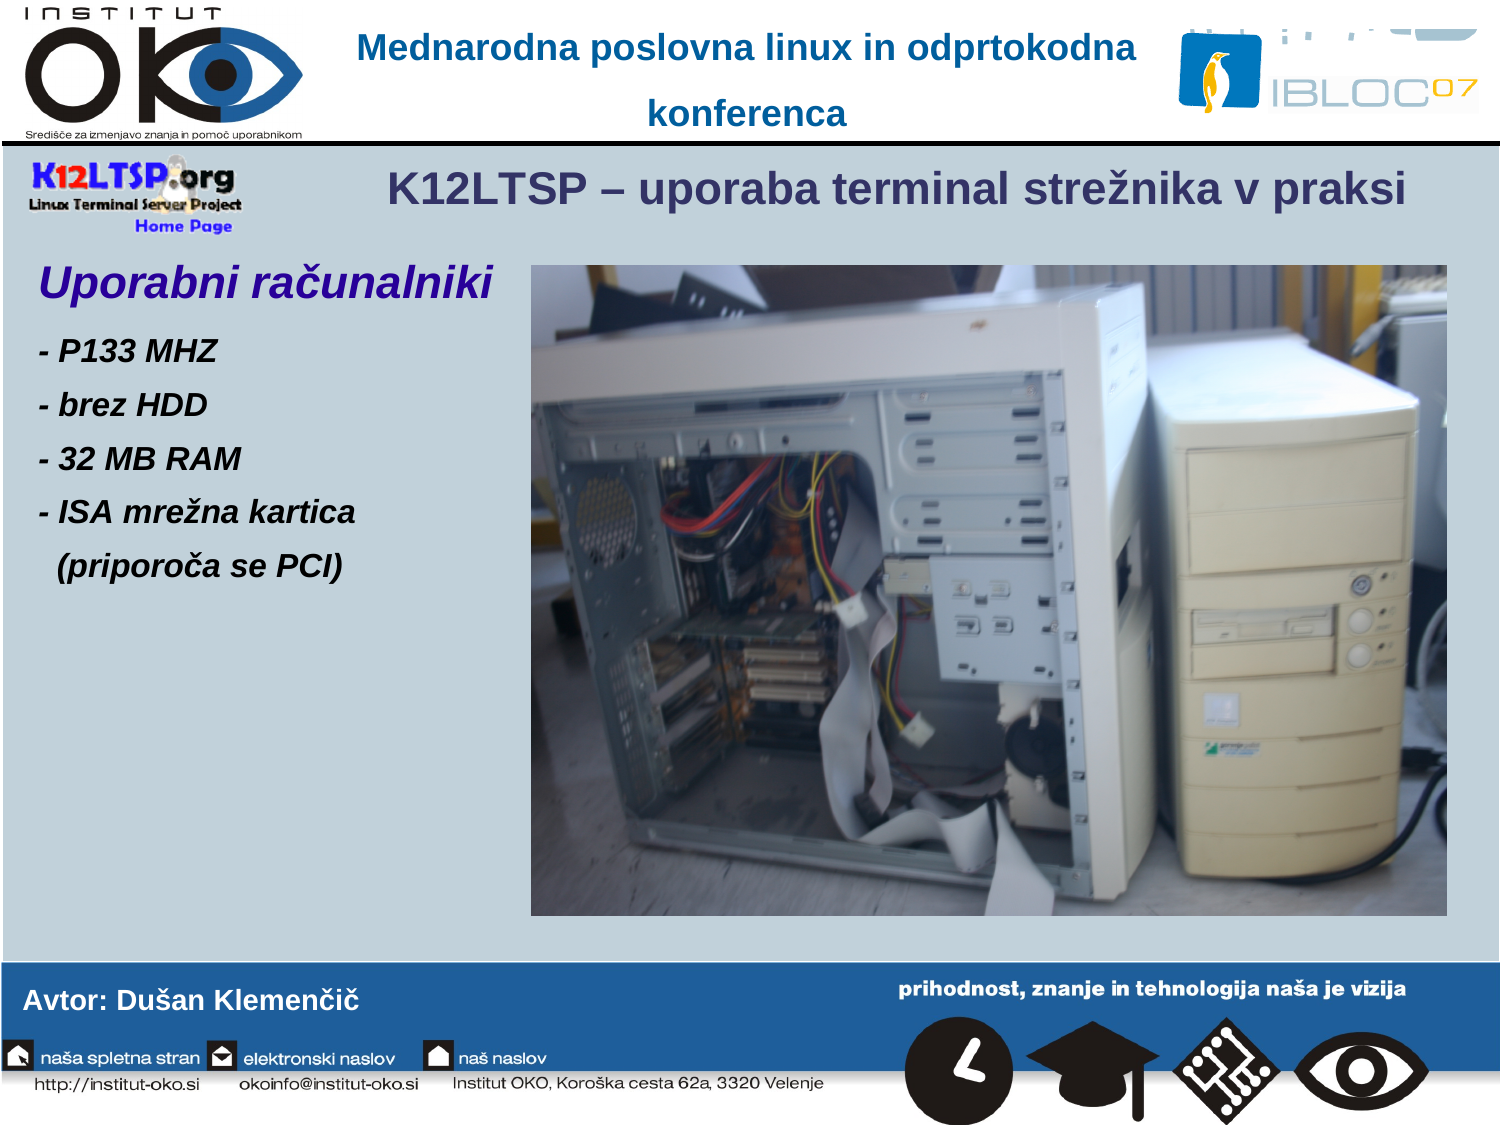

Mednarodna poslovna linux in odprtokodna
konferenca
Avtor: Dušan Klemenčič
# K12LTSP – uporaba terminal strežnika v praksi
Uporabni računalniki
- P133 MHZ
- brez HDD
- 32 MB RAM
- ISA mrežna kartica
 (priporoča se PCI)